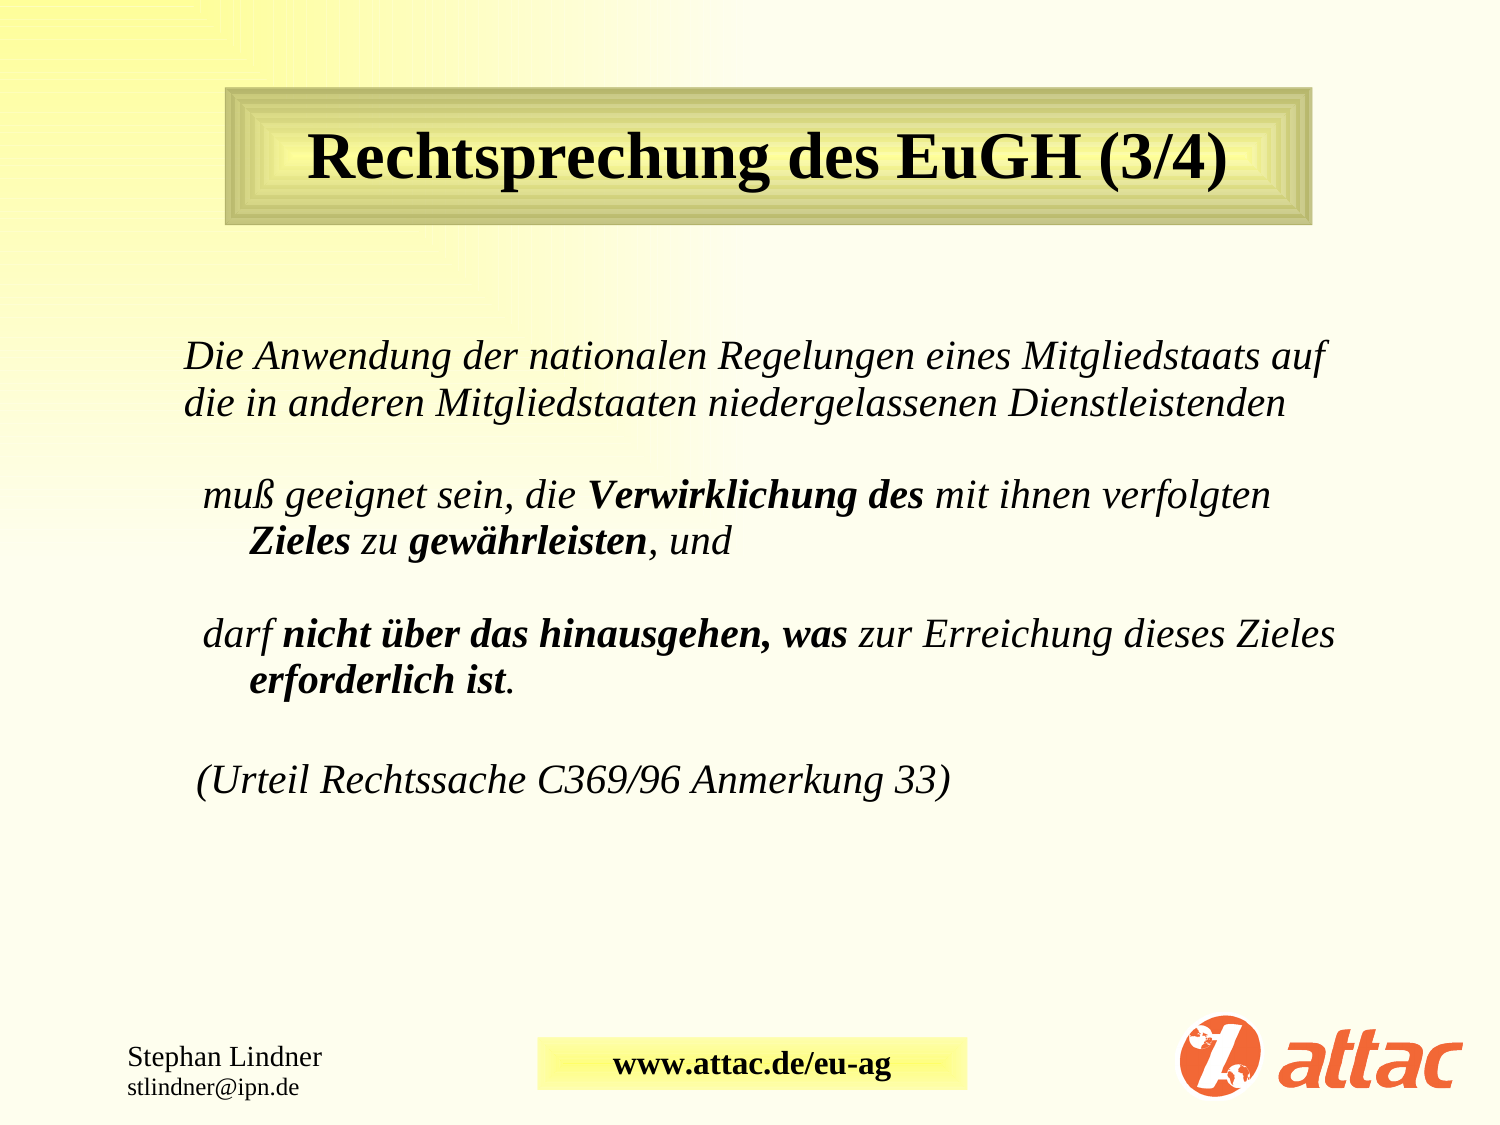

# Rechtsprechung des EuGH (3/4)
	Die Anwendung der nationalen Regelungen eines Mitgliedstaats auf die in anderen Mitgliedstaaten niedergelassenen Dienstleistenden
muß geeignet sein, die Verwirklichung des mit ihnen verfolgten Zieles zu gewährleisten, und
darf nicht über das hinausgehen, was zur Erreichung dieses Zieles erforderlich ist.
	 (Urteil Rechtssache C369/96 Anmerkung 33)
Stephan Lindner
stlindner@ipn.de
www.attac.de/eu-ag